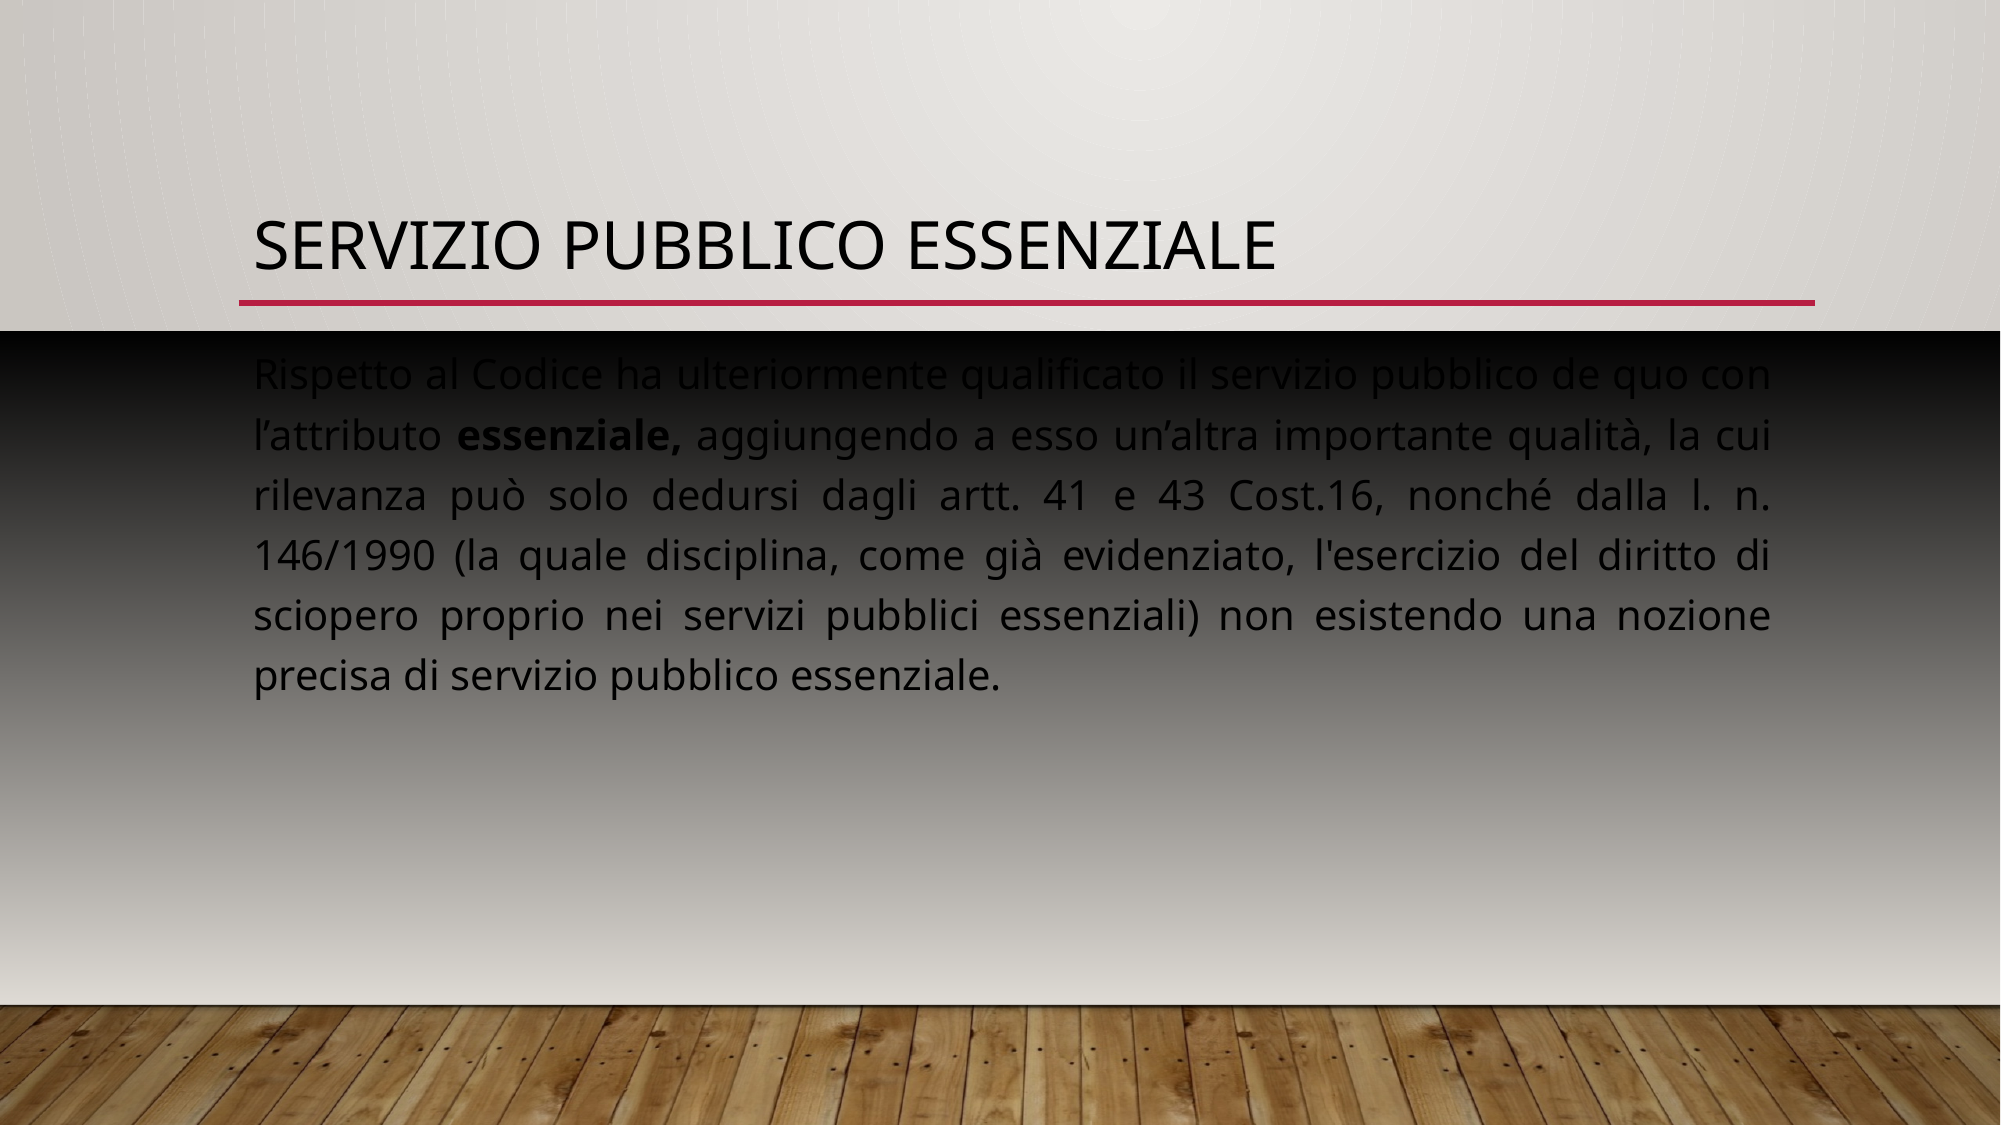

# Servizio pubblico essenziale
Rispetto al Codice ha ulteriormente qualificato il servizio pubblico de quo con l’attributo essenziale, aggiungendo a esso un’altra importante qualità, la cui rilevanza può solo dedursi dagli artt. 41 e 43 Cost.16, nonché dalla l. n. 146/1990 (la quale disciplina, come già evidenziato, l'esercizio del diritto di sciopero proprio nei servizi pubblici essenziali) non esistendo una nozione precisa di servizio pubblico essenziale.